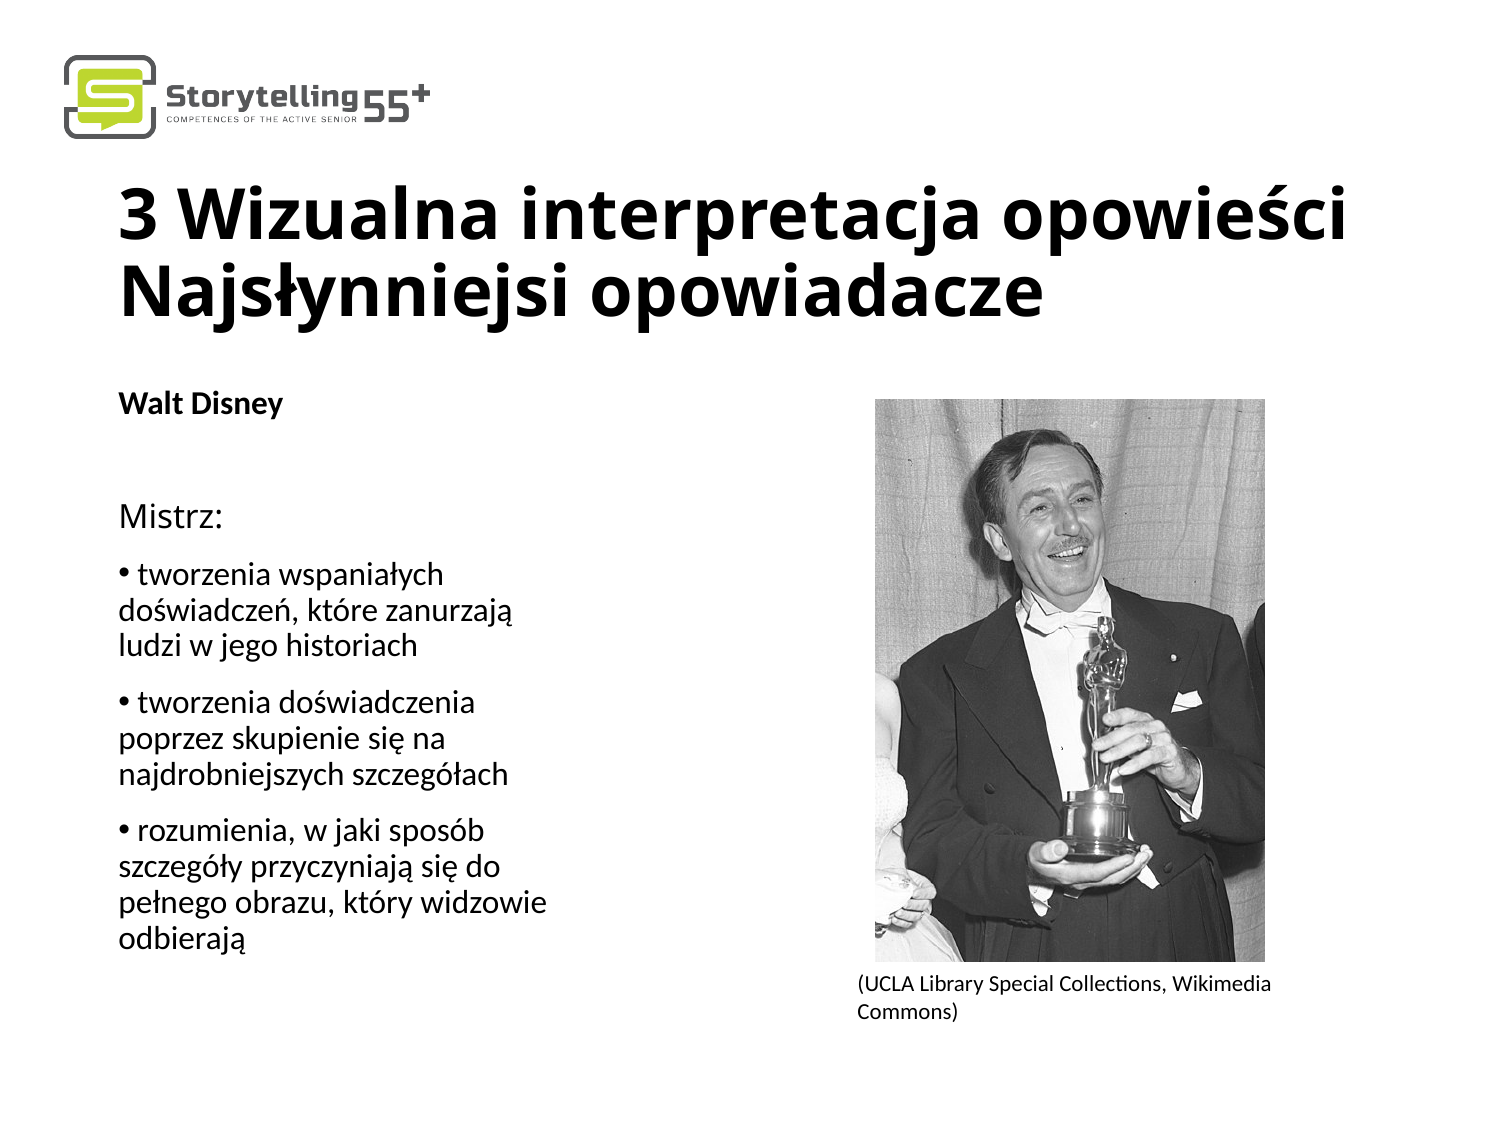

# 3 Wizualna interpretacja opowieści Najsłynniejsi opowiadacze
Walt Disney
Mistrz:
 tworzenia wspaniałych doświadczeń, które zanurzają ludzi w jego historiach
 tworzenia doświadczenia poprzez skupienie się na najdrobniejszych szczegółach
 rozumienia, w jaki sposób szczegóły przyczyniają się do pełnego obrazu, który widzowie odbierają
(UCLA Library Special Collections, Wikimedia Commons)